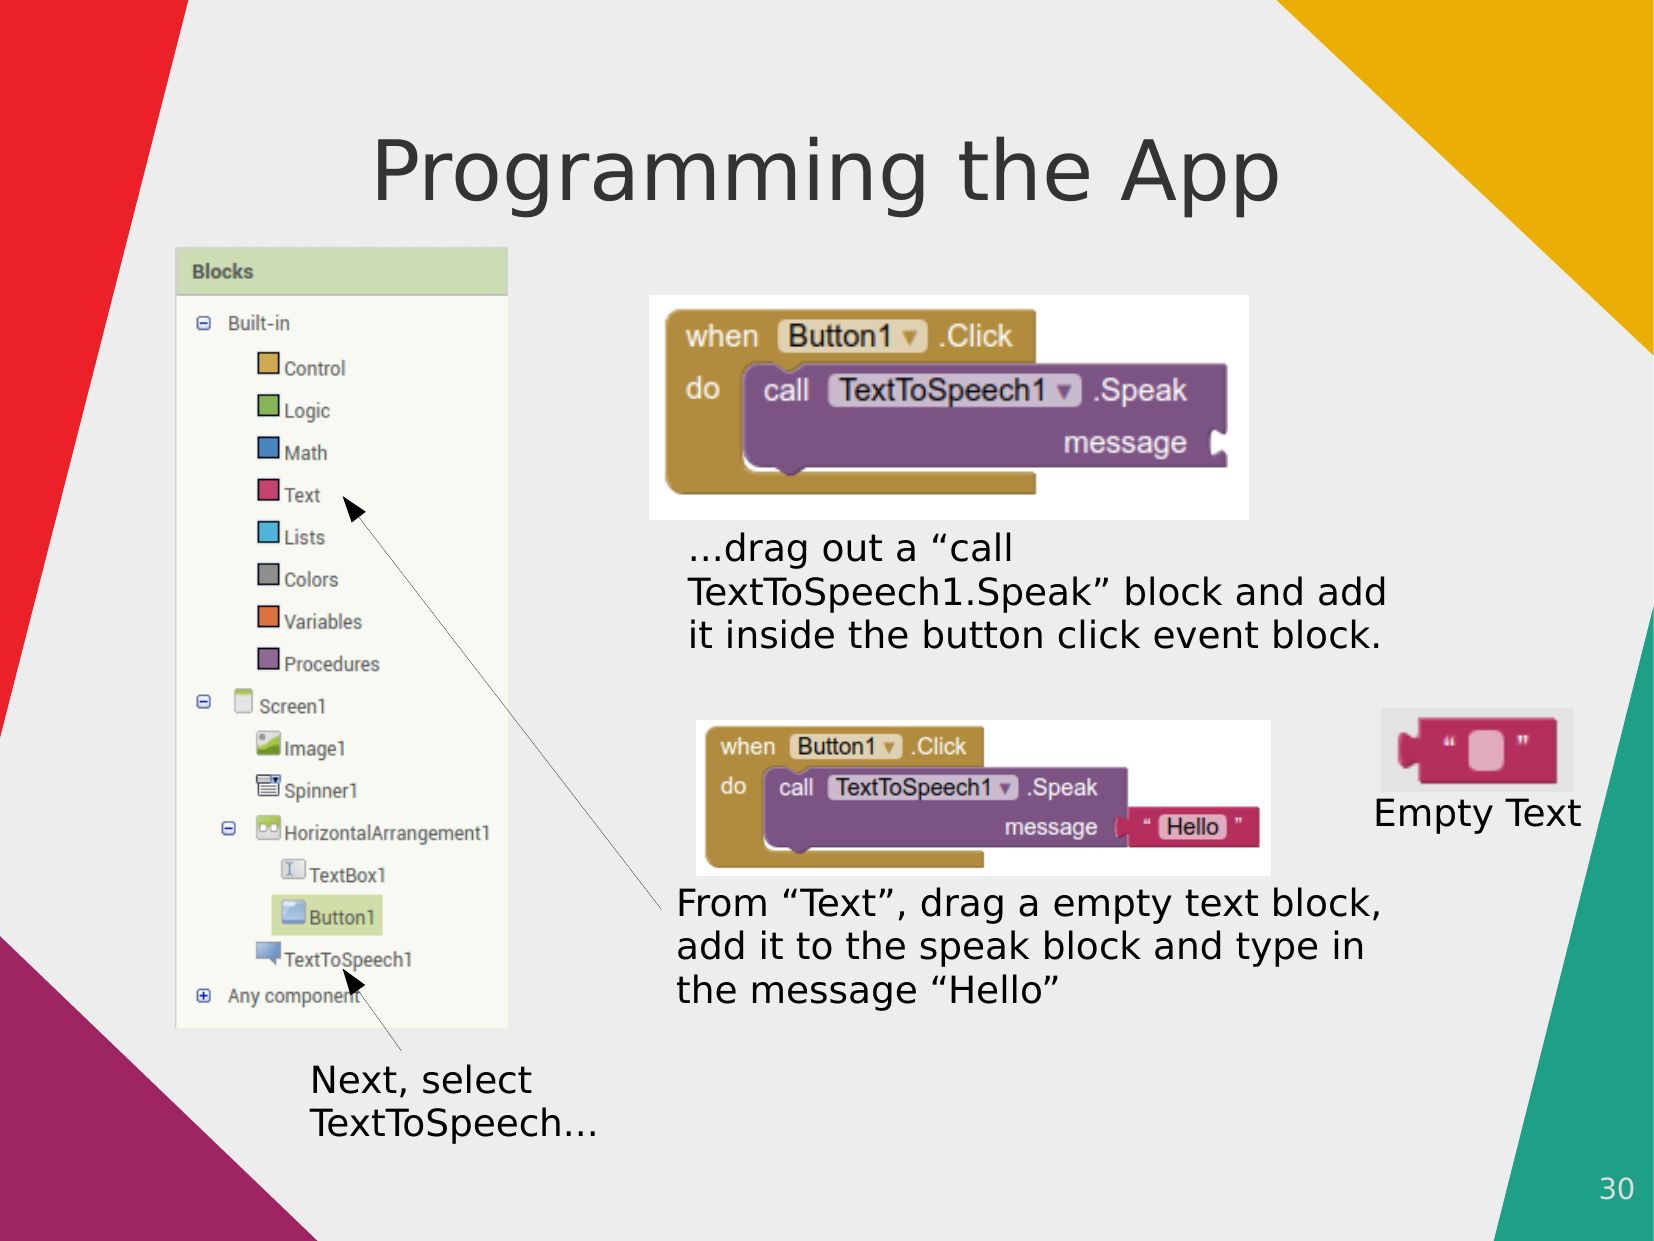

# Programming the App
...drag out a “call TextToSpeech1.Speak” block and add it inside the button click event block.
Empty Text
From “Text”, drag a empty text block, add it to the speak block and type in the message “Hello”
Next, select TextToSpeech...
30